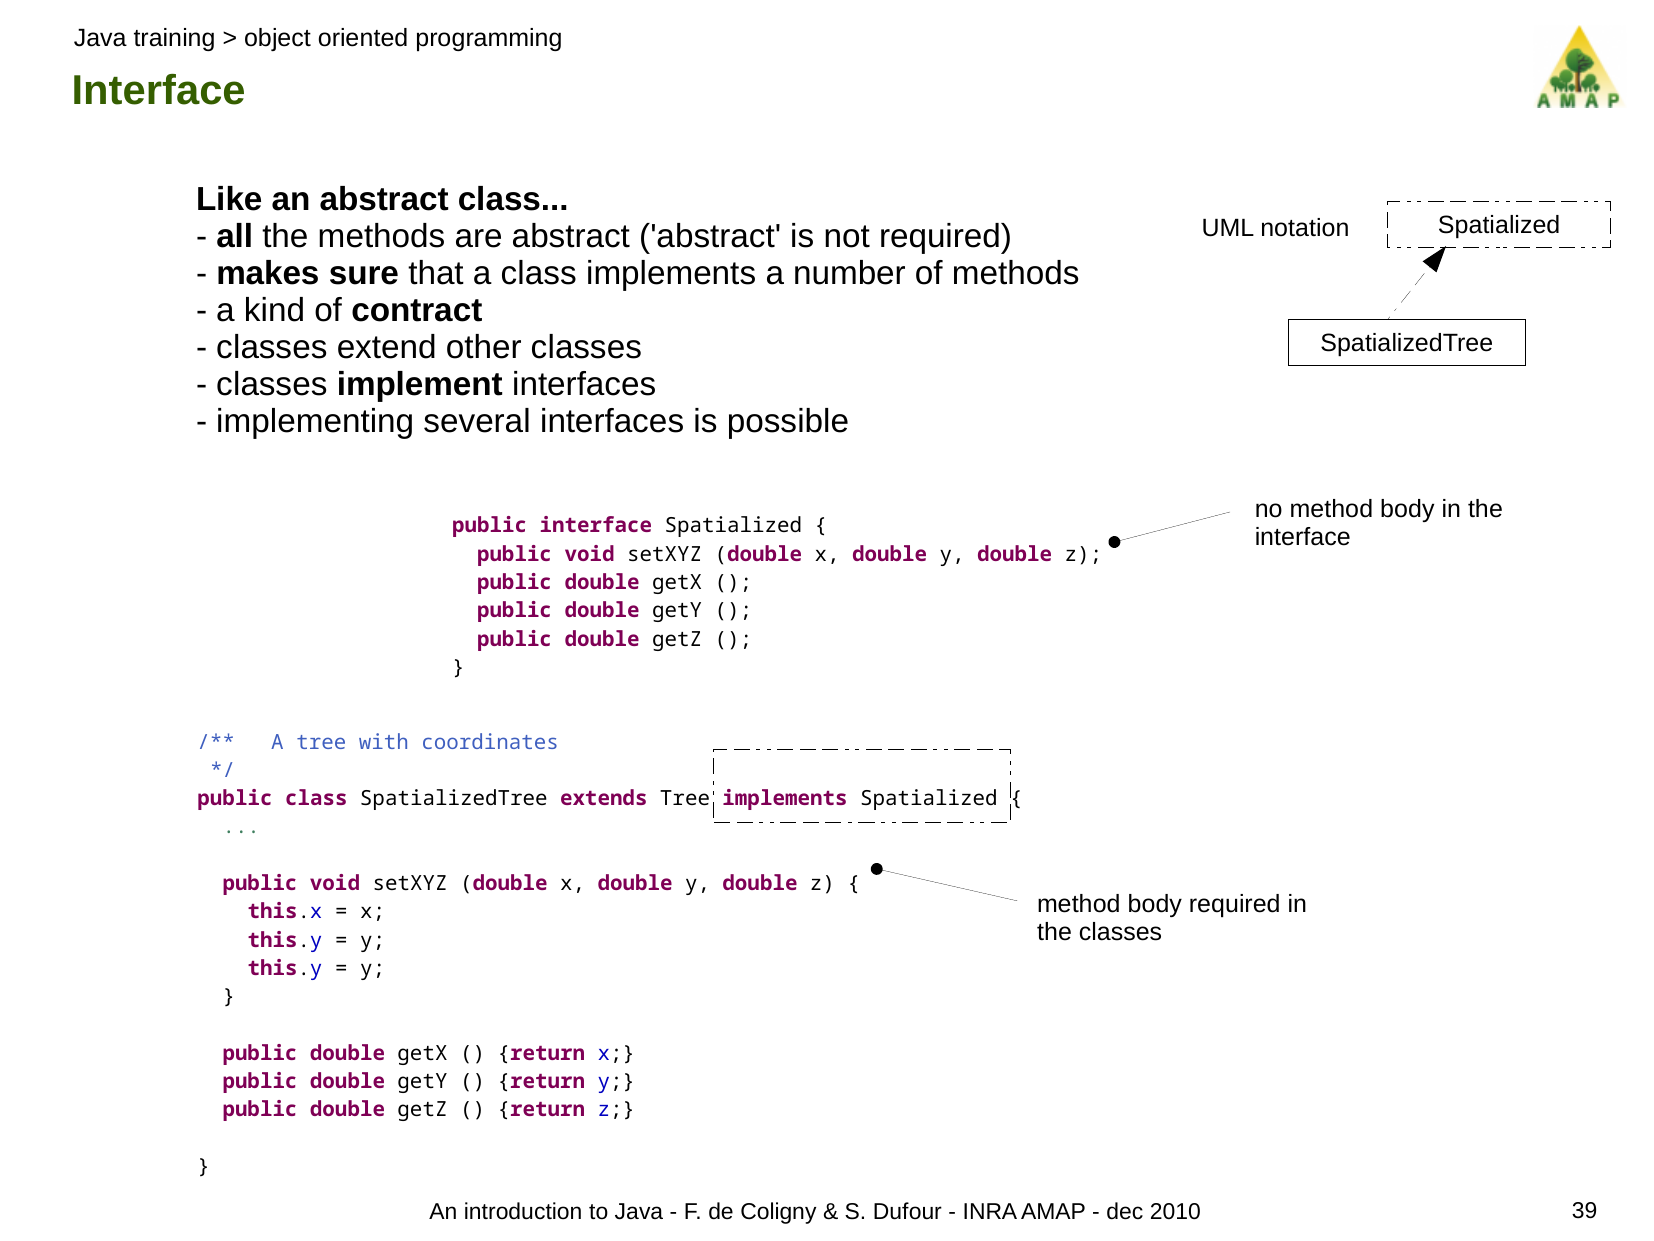

Java training > object oriented programming
Interface
Like an abstract class...
- all the methods are abstract ('abstract' is not required)
- makes sure that a class implements a number of methods
- a kind of contract
- classes extend other classes
- classes implement interfaces
- implementing several interfaces is possible
Spatialized
UML notation
SpatializedTree
no method body in the interface
public interface Spatialized {
 public void setXYZ (double x, double y, double z);
 public double getX ();
 public double getY ();
 public double getZ ();
}
/**	A tree with coordinates
 */
public class SpatializedTree extends Tree implements Spatialized {
 ...
 public void setXYZ (double x, double y, double z) {
 this.x = x;
 this.y = y;
 this.y = y;
 }
 public double getX () {return x;}
 public double getY () {return y;}
 public double getZ () {return z;}
}
method body required in the classes
39